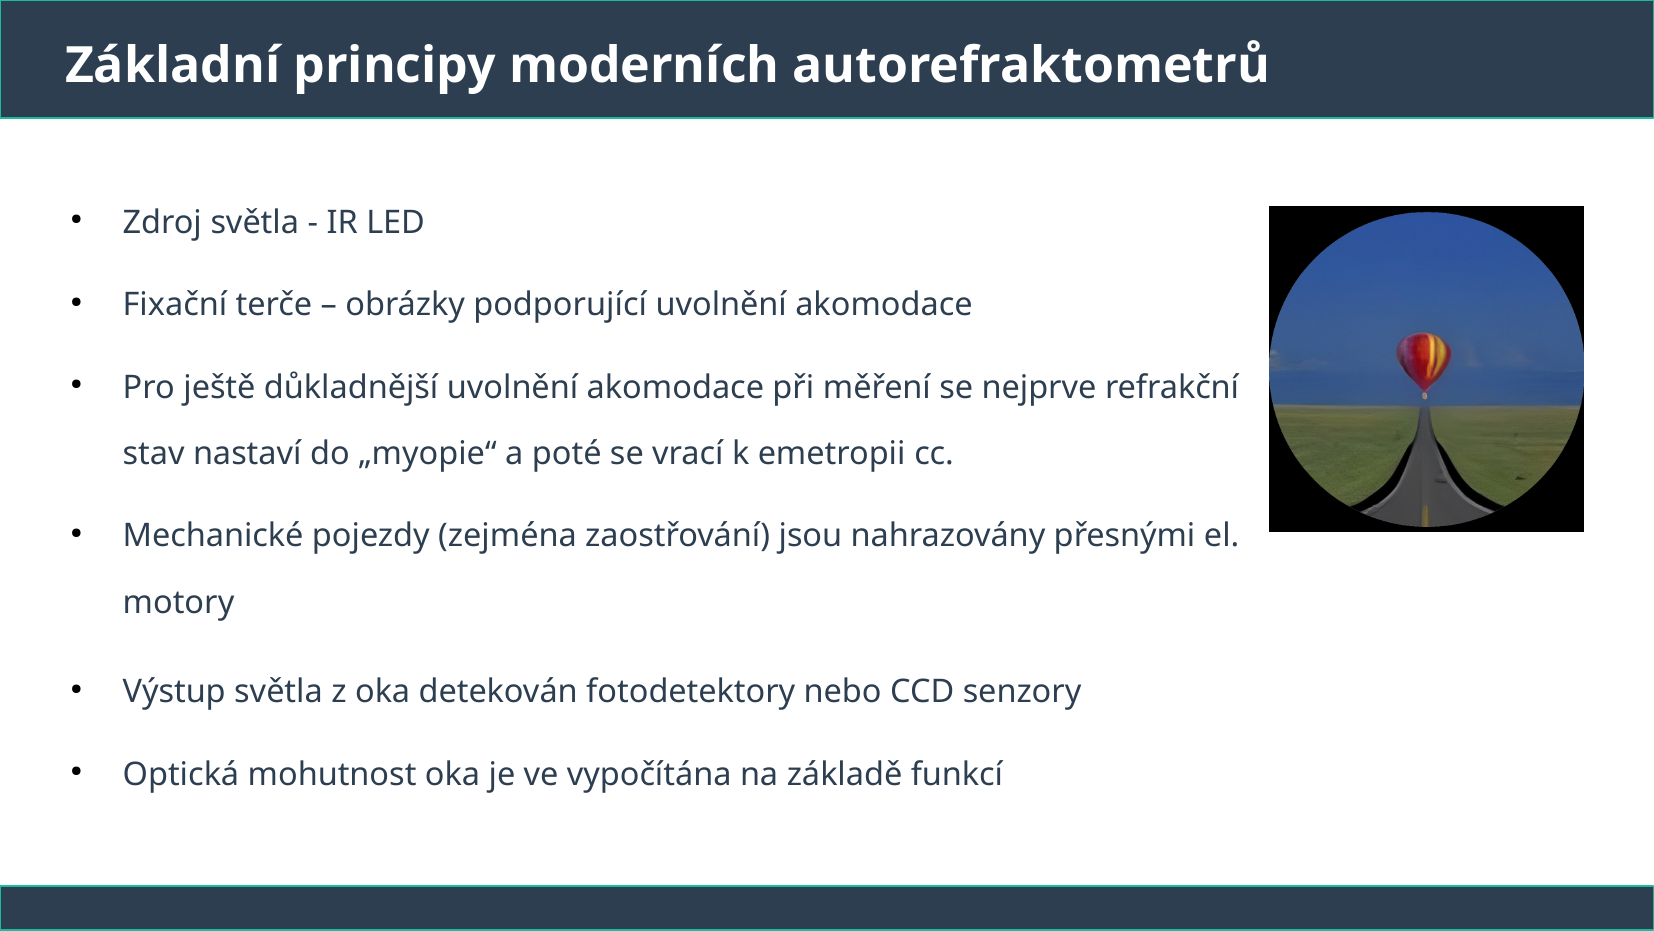

# Základní principy moderních autorefraktometrů
Zdroj světla - IR LED
Fixační terče – obrázky podporující uvolnění akomodace
Pro ještě důkladnější uvolnění akomodace při měření se nejprve refrakční stav nastaví do „myopie“ a poté se vrací k emetropii cc.
Mechanické pojezdy (zejména zaostřování) jsou nahrazovány přesnými el. motory
Výstup světla z oka detekován fotodetektory nebo CCD senzory
Optická mohutnost oka je ve vypočítána na základě funkcí
7